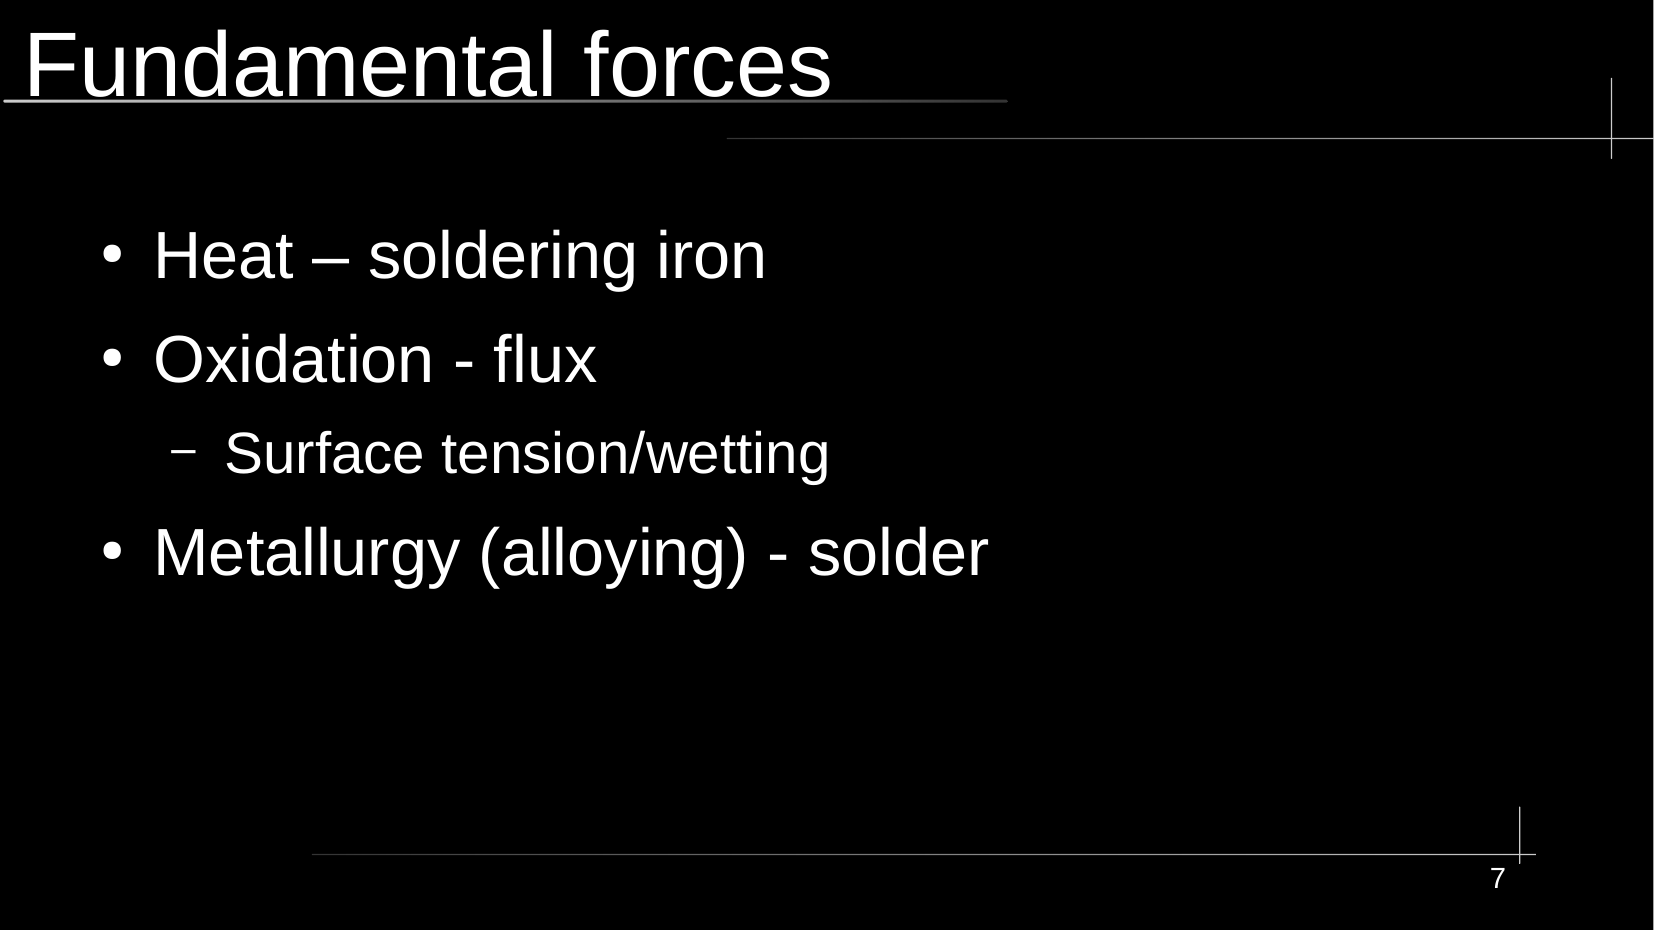

# Fundamental forces
Heat – soldering iron
Oxidation - flux
Surface tension/wetting
Metallurgy (alloying) - solder
7